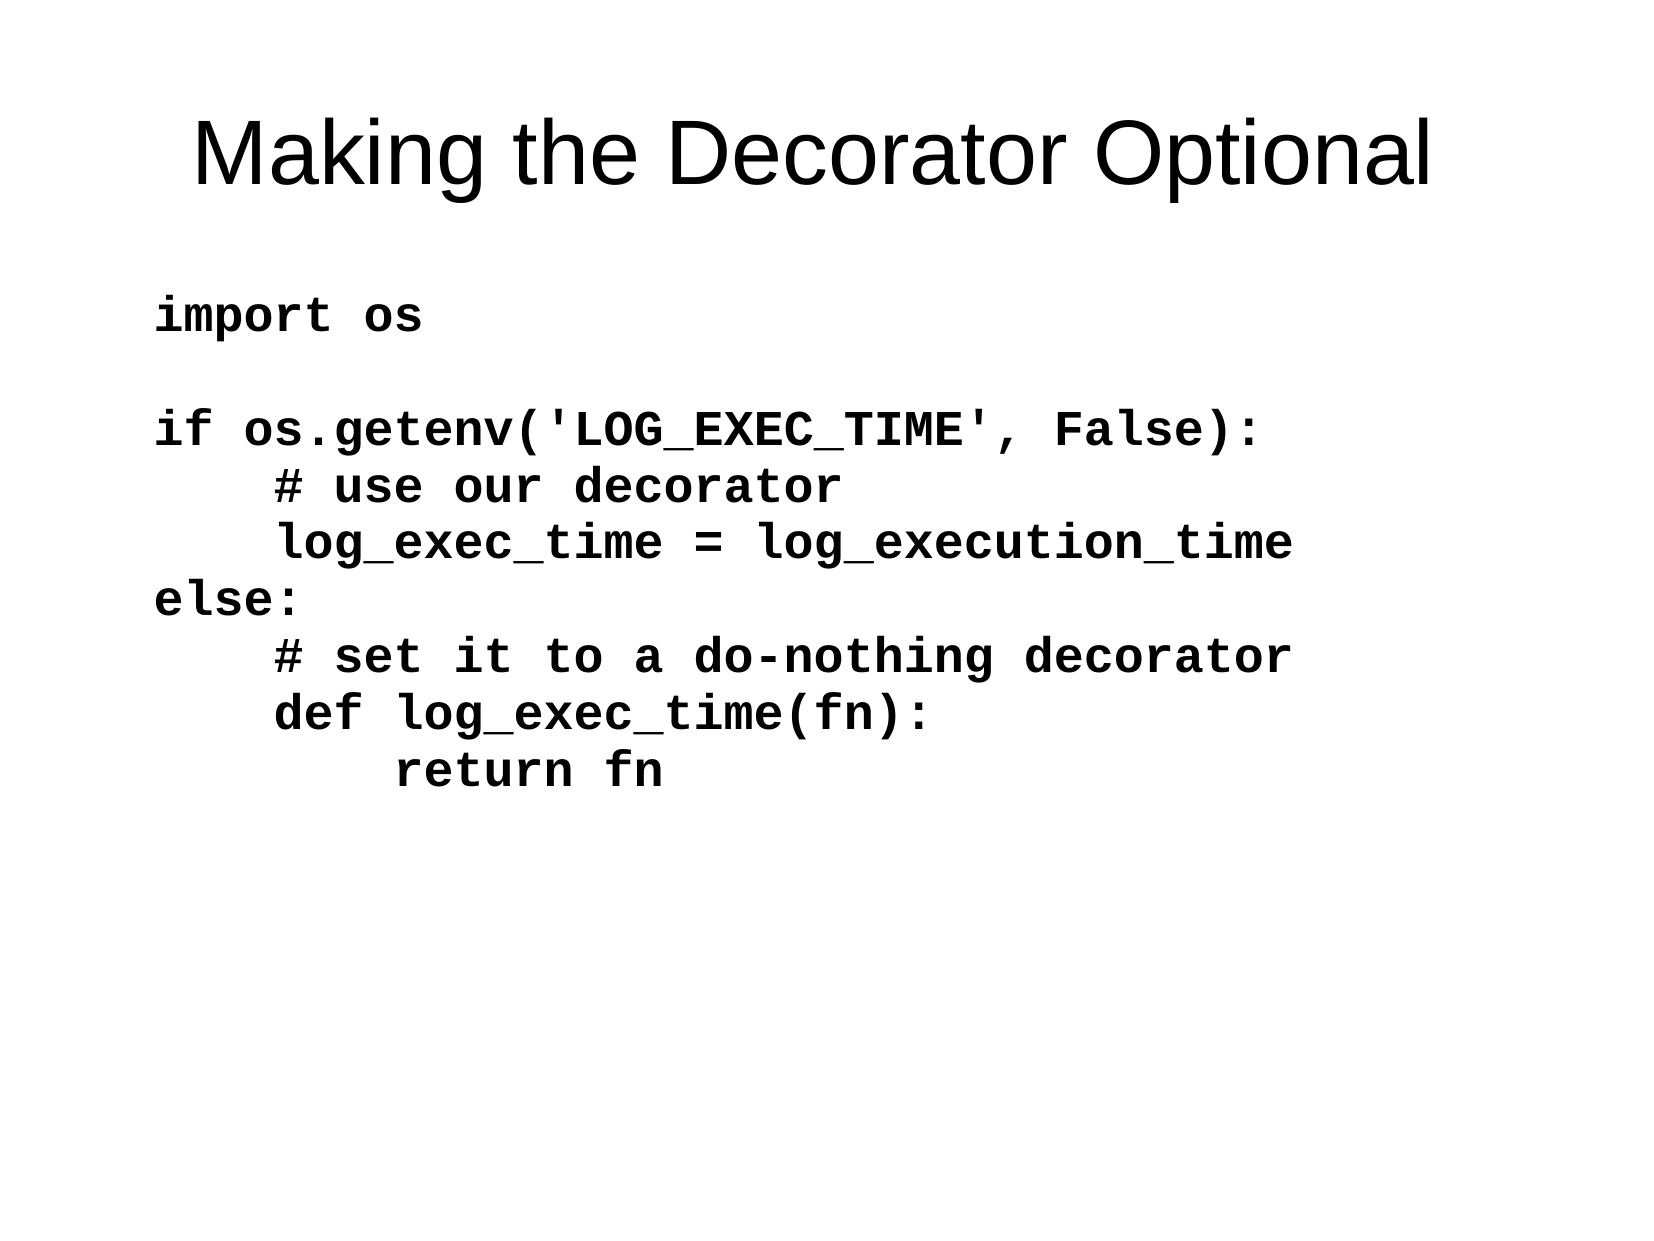

# Making the Decorator Optional
import os
if os.getenv('LOG_EXEC_TIME', False):
 # use our decorator
 log_exec_time = log_execution_time
else:
 # set it to a do-nothing decorator
 def log_exec_time(fn):
 return fn